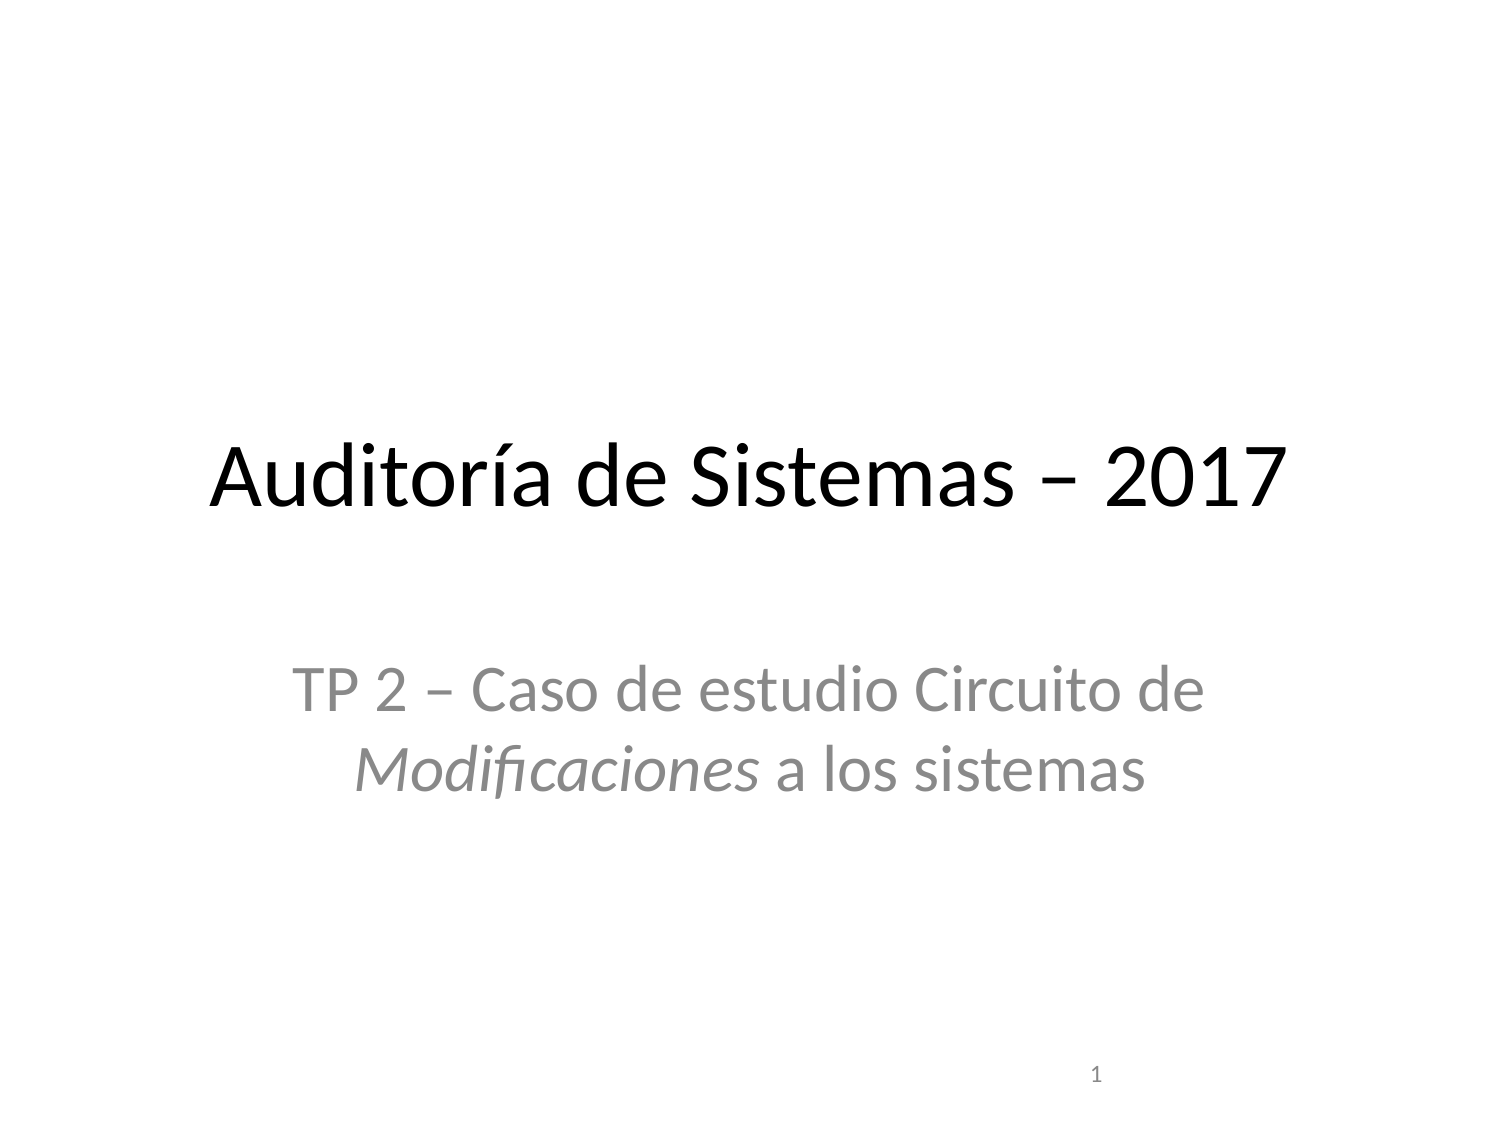

# Auditoría de Sistemas – 2017
TP 2 – Caso de estudio Circuito de Modificaciones a los sistemas